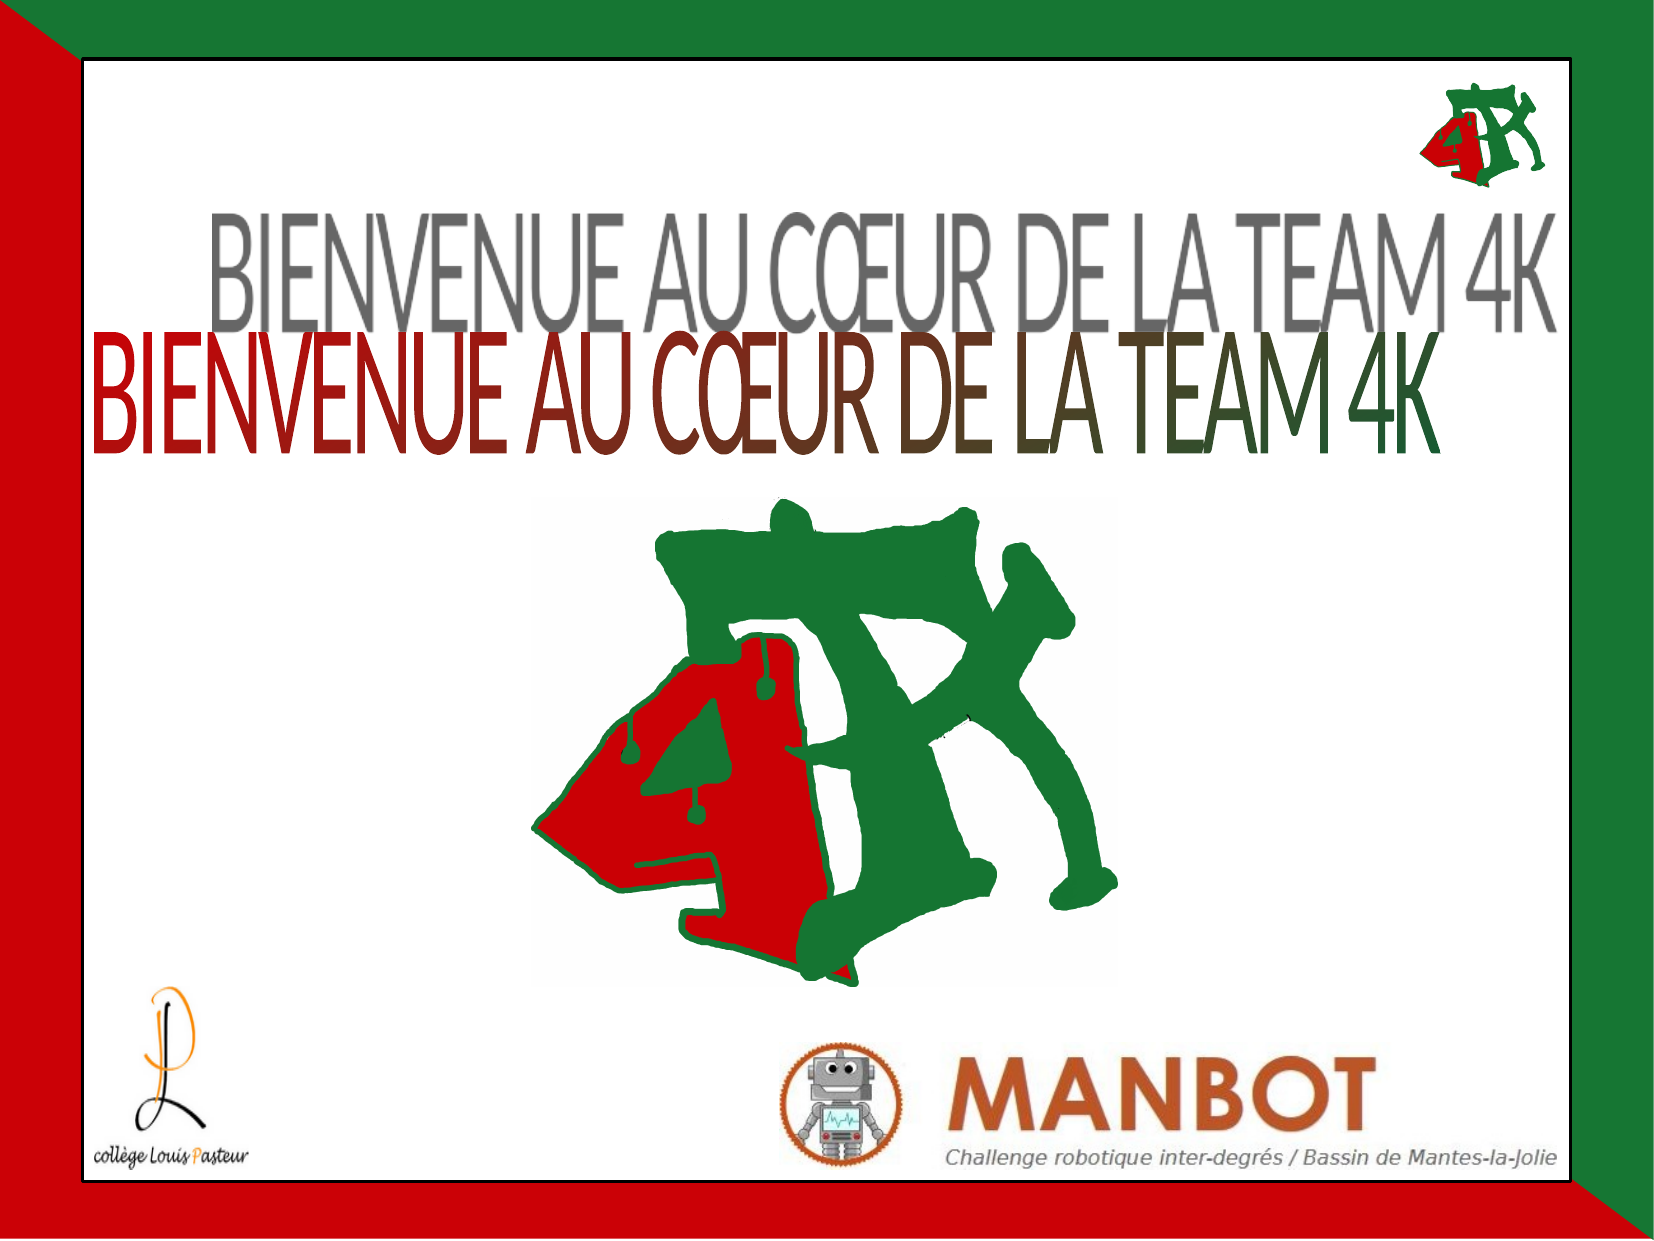

BIENVENUE AU CŒUR DE LA TEAM 4K